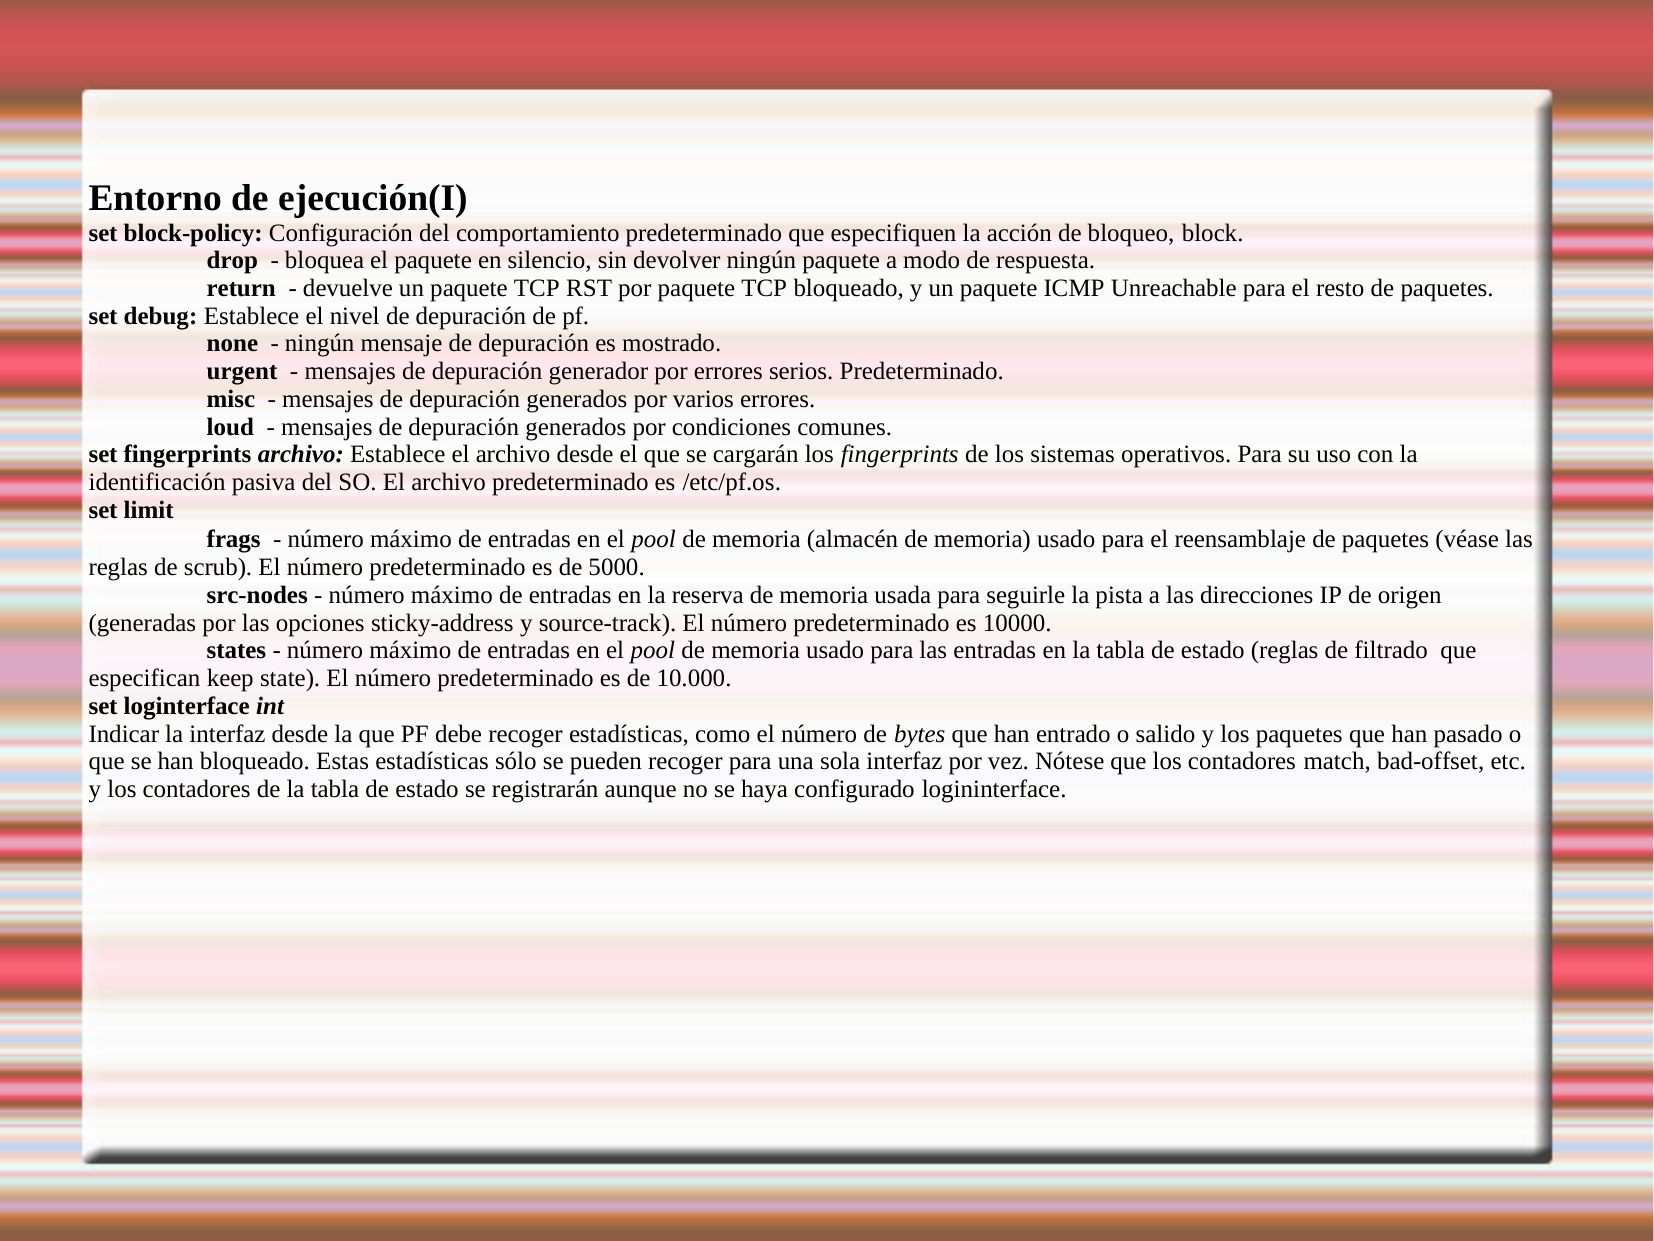

Entorno de ejecución(I)
set block-policy: Configuración del comportamiento predeterminado que especifiquen la acción de bloqueo, block.
	drop - bloquea el paquete en silencio, sin devolver ningún paquete a modo de respuesta.
	return - devuelve un paquete TCP RST por paquete TCP bloqueado, y un paquete ICMP Unreachable para el resto de paquetes.
set debug: Establece el nivel de depuración de pf.
	none - ningún mensaje de depuración es mostrado.
	urgent - mensajes de depuración generador por errores serios. Predeterminado.
	misc - mensajes de depuración generados por varios errores.
	loud - mensajes de depuración generados por condiciones comunes.
set fingerprints archivo: Establece el archivo desde el que se cargarán los fingerprints de los sistemas operativos. Para su uso con la identificación pasiva del SO. El archivo predeterminado es /etc/pf.os.
set limit
	frags - número máximo de entradas en el pool de memoria (almacén de memoria) usado para el reensamblaje de paquetes (véase las reglas de scrub). El número predeterminado es de 5000.
	src-nodes - número máximo de entradas en la reserva de memoria usada para seguirle la pista a las direcciones IP de origen (generadas por las opciones sticky-address y source-track). El número predeterminado es 10000.
	states - número máximo de entradas en el pool de memoria usado para las entradas en la tabla de estado (reglas de filtrado que especifican keep state). El número predeterminado es de 10.000.
set loginterface int
Indicar la interfaz desde la que PF debe recoger estadísticas, como el número de bytes que han entrado o salido y los paquetes que han pasado o que se han bloqueado. Estas estadísticas sólo se pueden recoger para una sola interfaz por vez. Nótese que los contadores match, bad-offset, etc. y los contadores de la tabla de estado se registrarán aunque no se haya configurado logininterface.